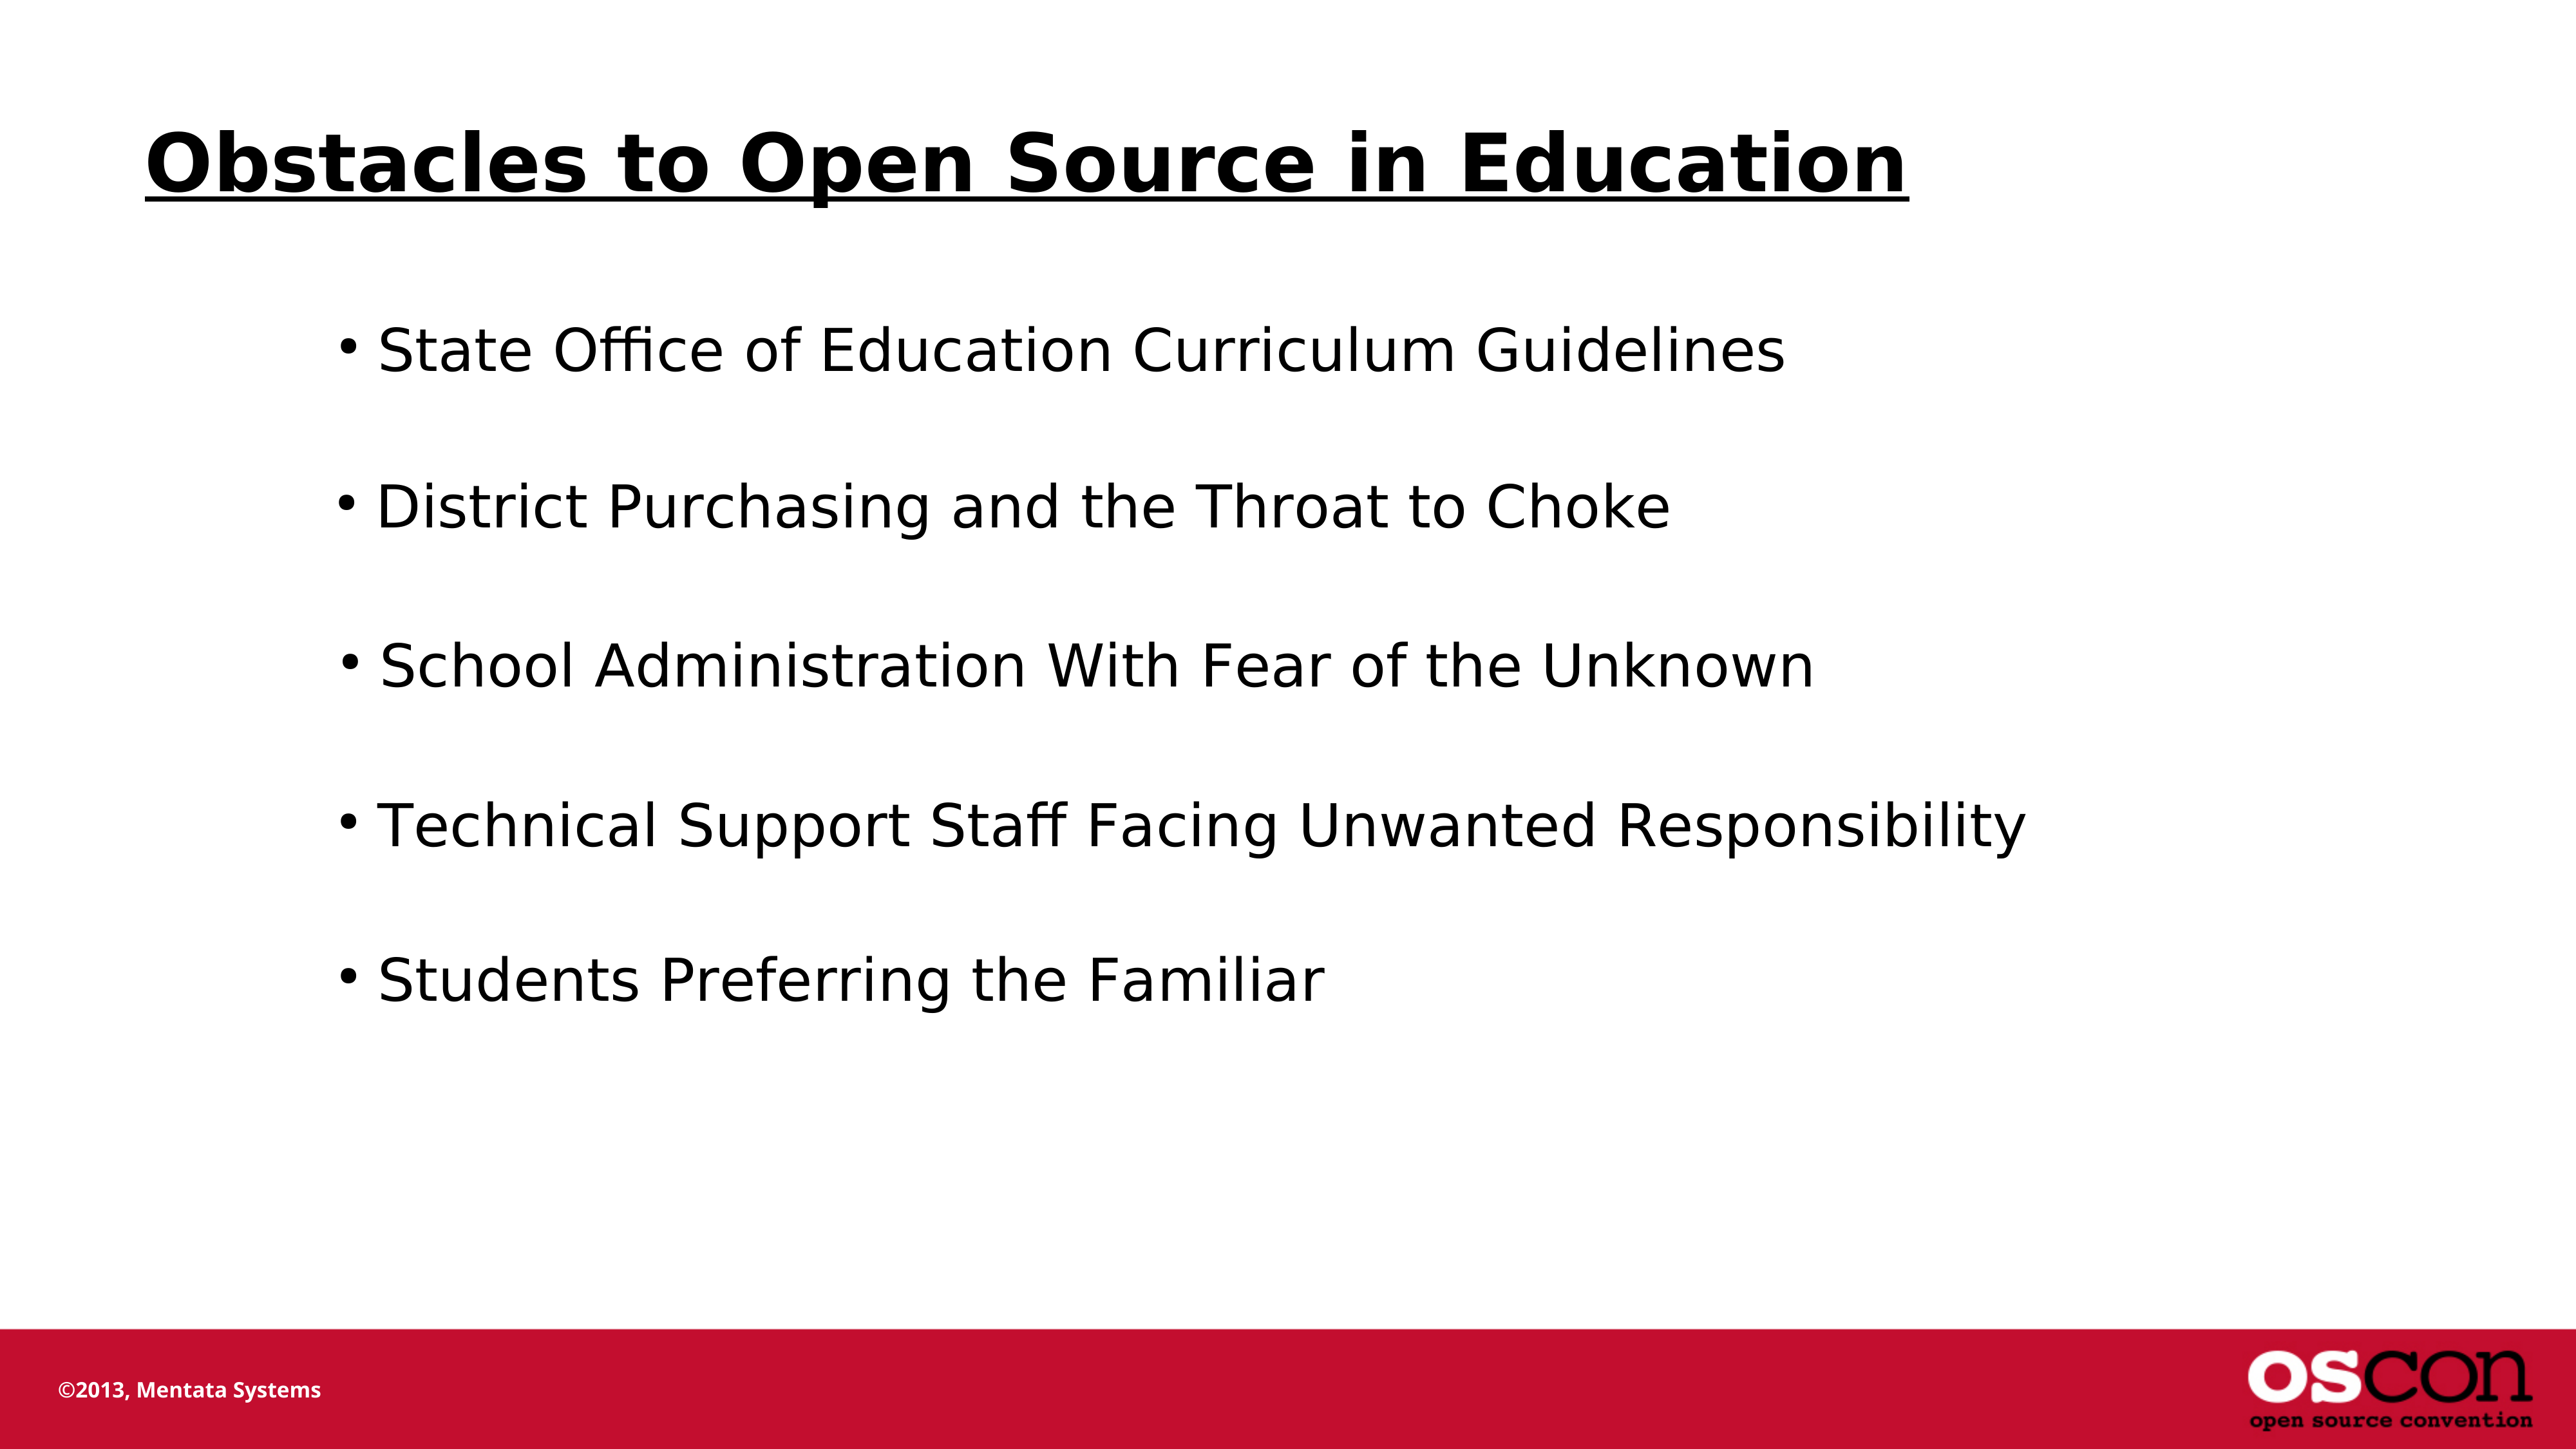

#
Obstacles to Open Source in Education
 State Office of Education Curriculum Guidelines
 District Purchasing and the Throat to Choke
 School Administration With Fear of the Unknown
 Technical Support Staff Facing Unwanted Responsibility
 Students Preferring the Familiar
©2013, Mentata Systems